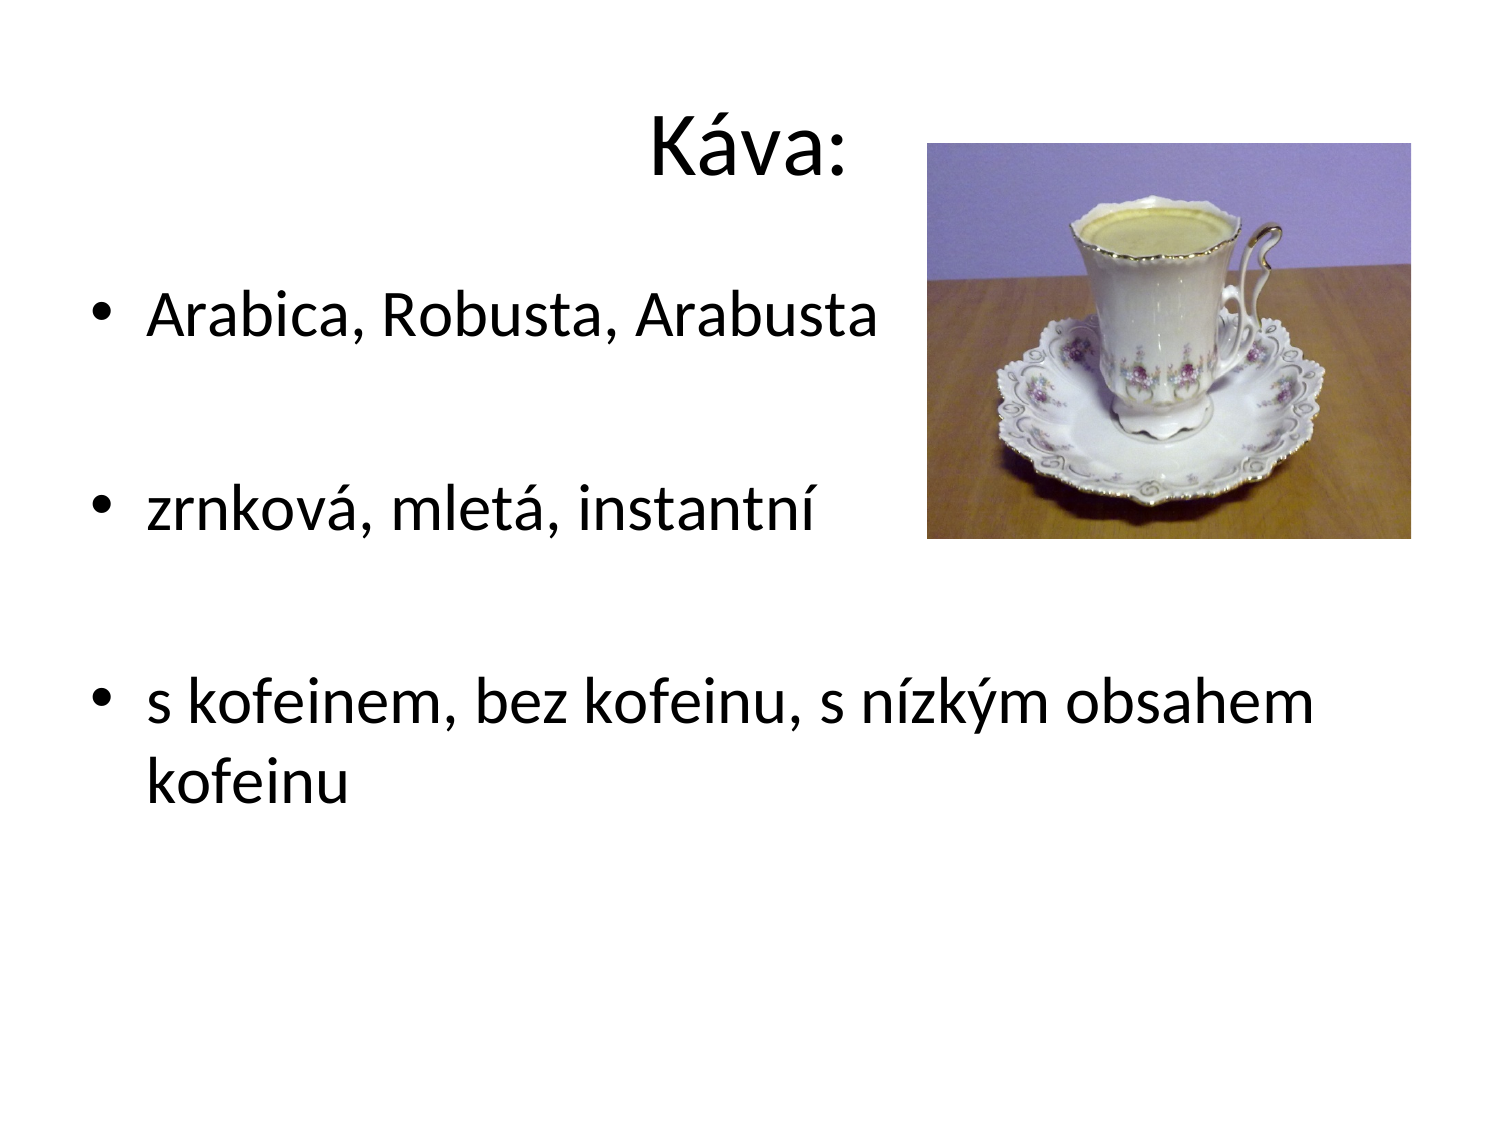

# Káva:
Arabica, Robusta, Arabusta
zrnková, mletá, instantní
s kofeinem, bez kofeinu, s nízkým obsahem kofeinu